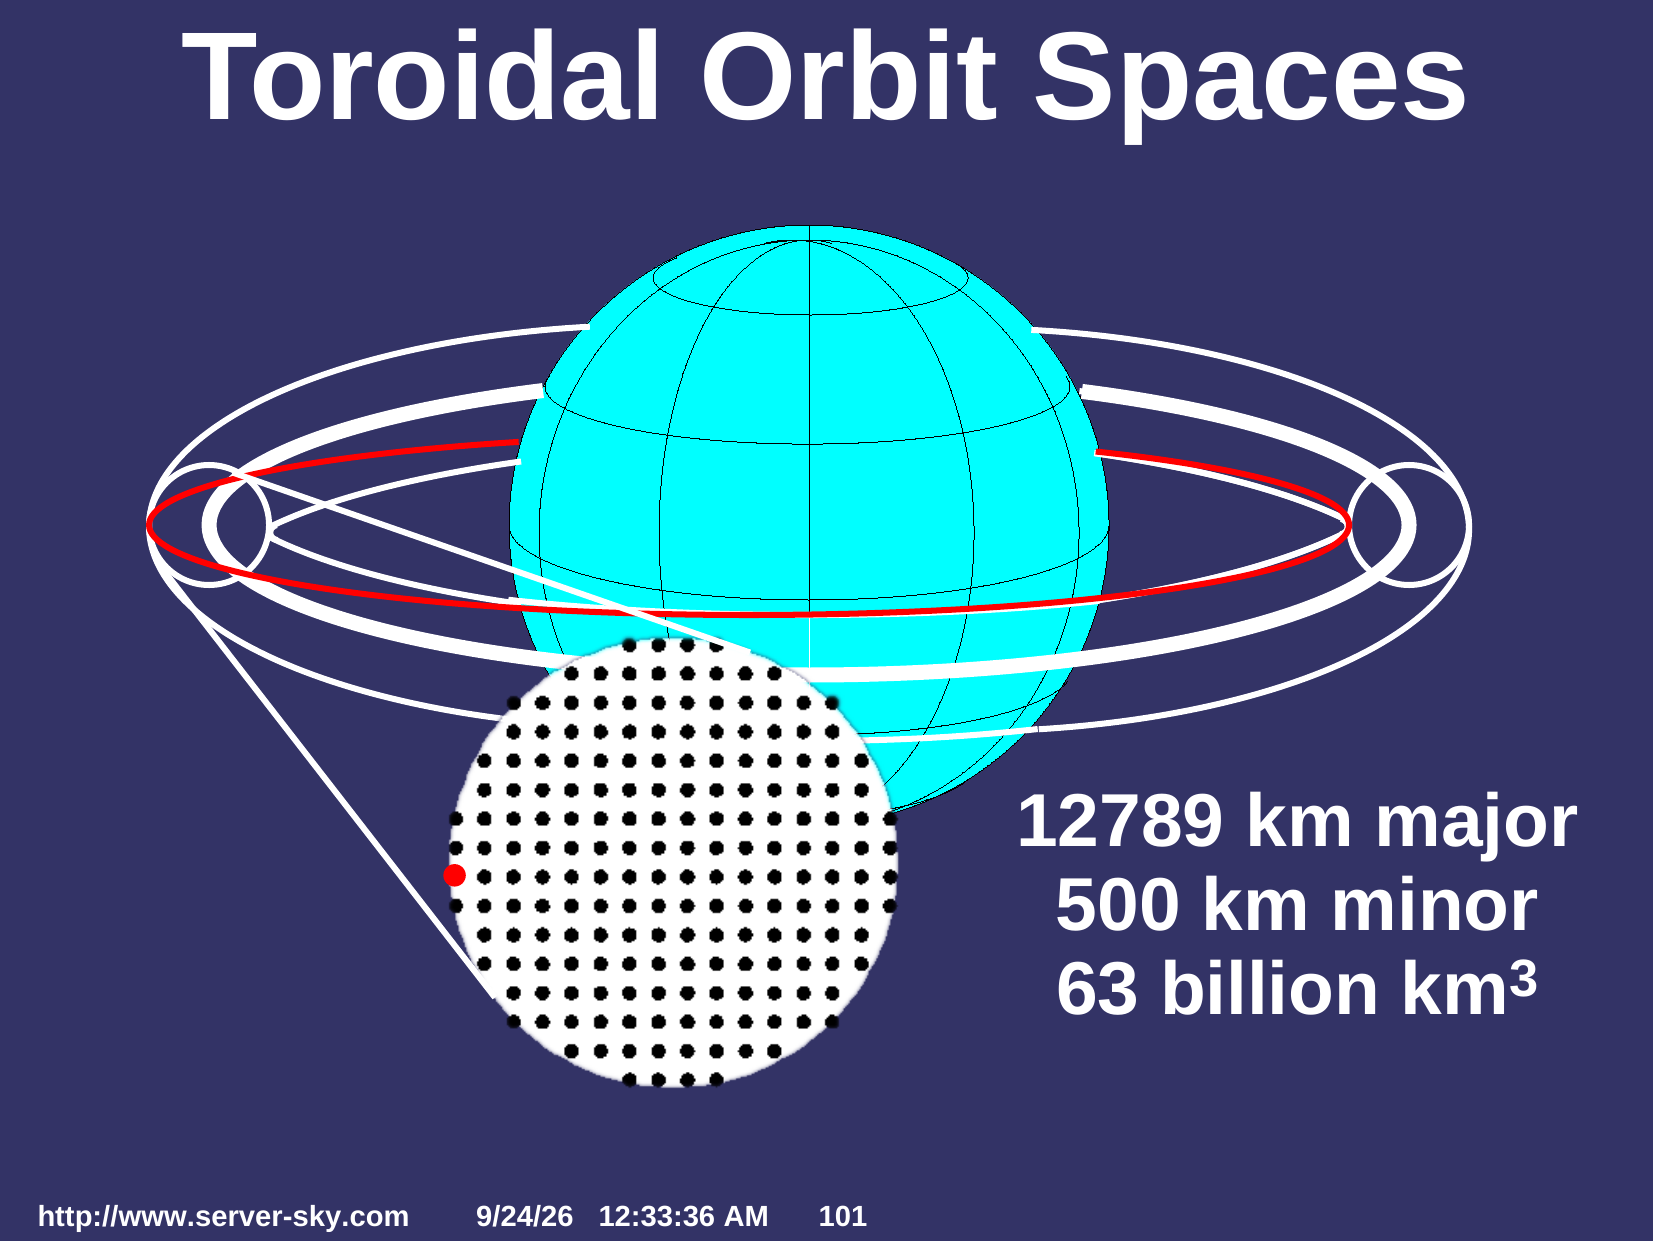

Toroidal Orbit Spaces
12789 km major
500 km minor
63 billion km3